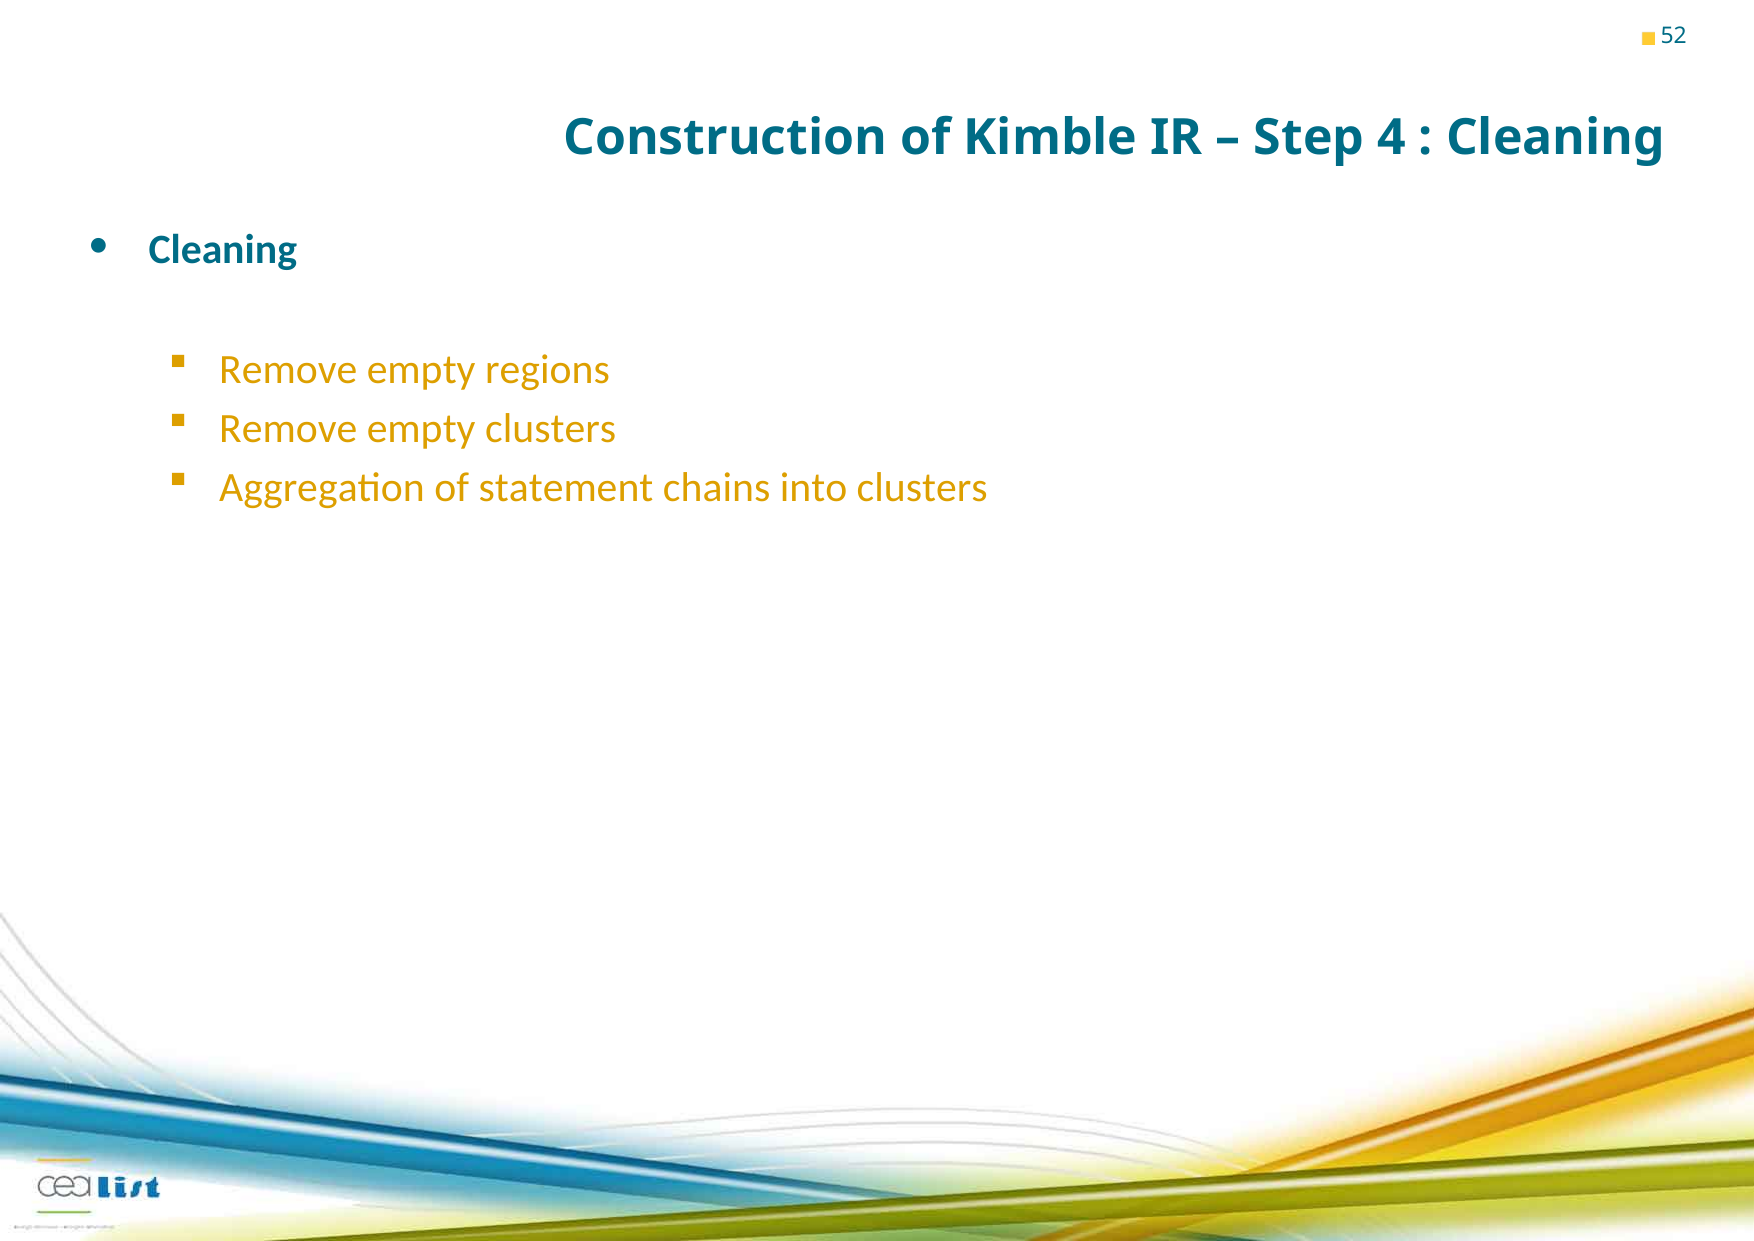

# Construction of Kimble IR – Step 4 : Cleaning
Cleaning
Remove empty regions
Remove empty clusters
Aggregation of statement chains into clusters